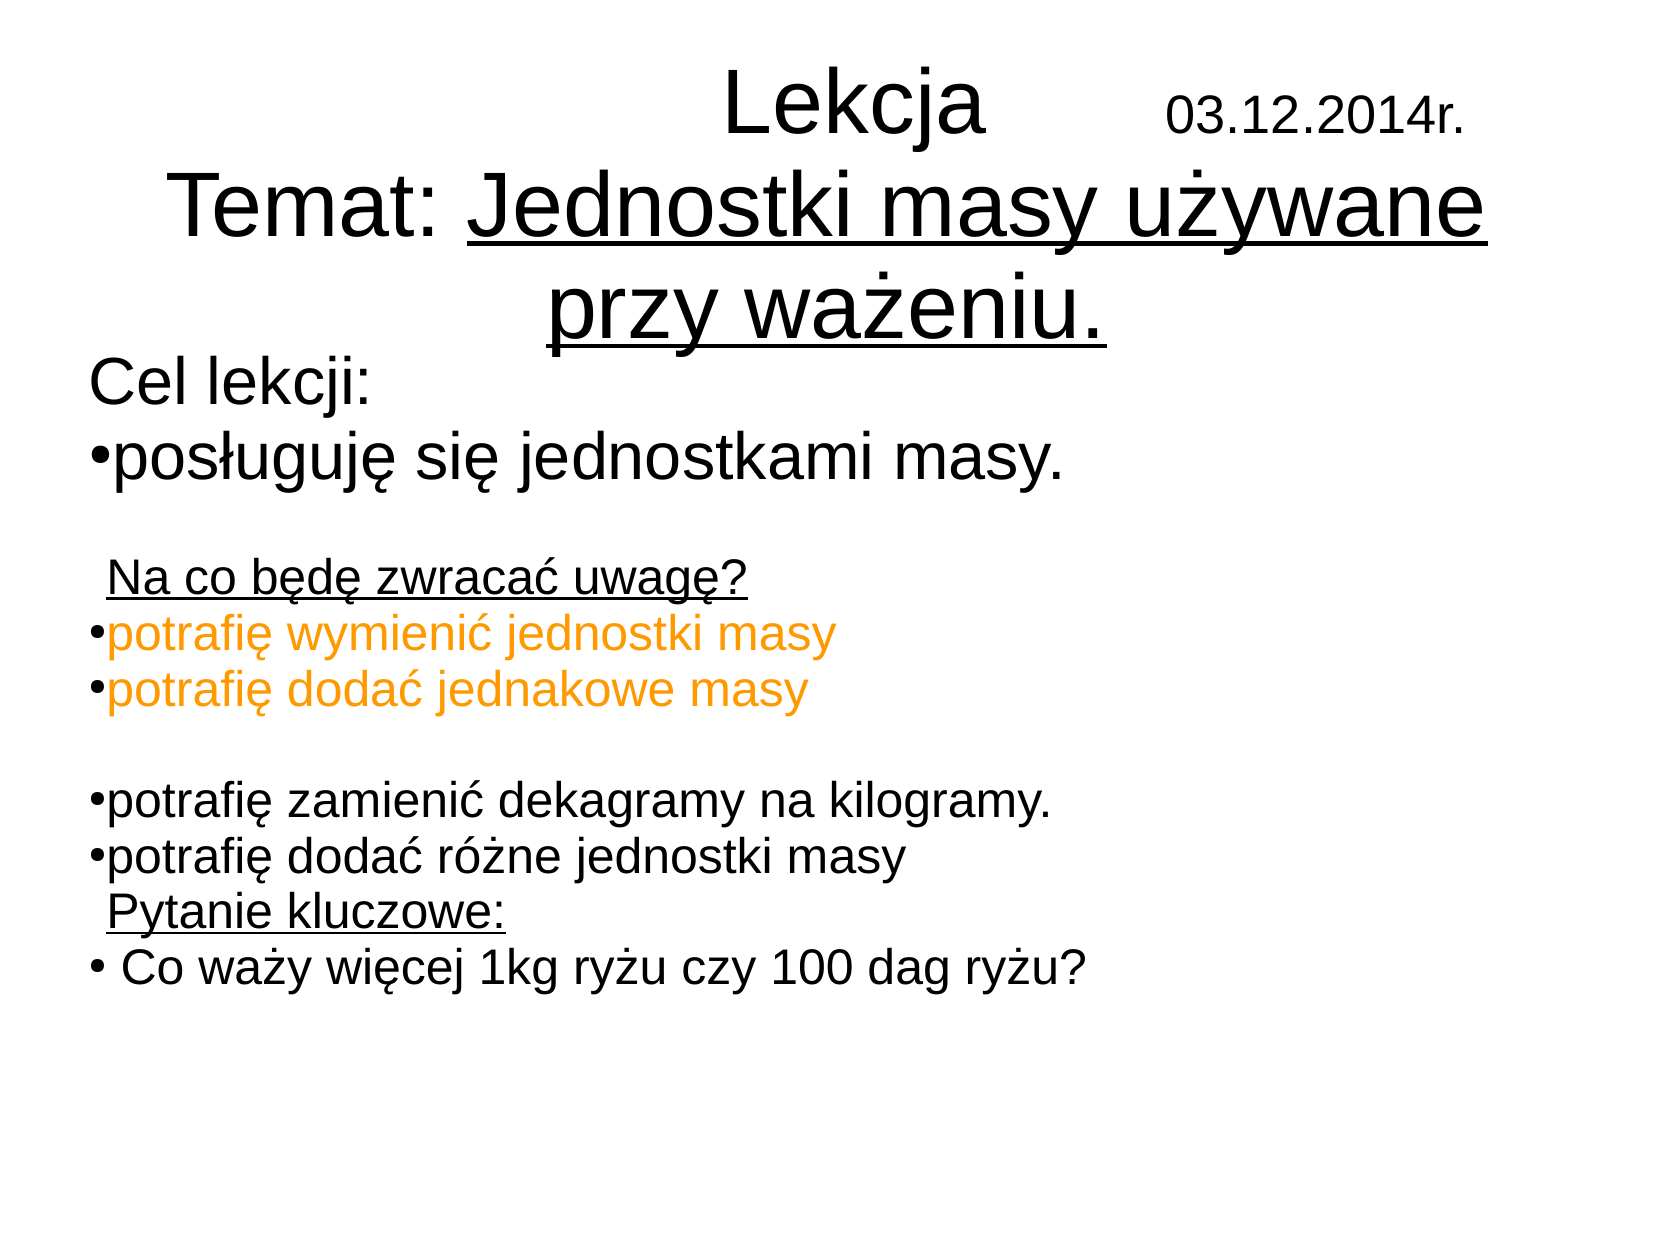

Cel lekcji:
posługuję się jednostkami masy.
Na co będę zwracać uwagę?
potrafię wymienić jednostki masy
potrafię dodać jednakowe masy
potrafię zamienić dekagramy na kilogramy.
potrafię dodać różne jednostki masy
Pytanie kluczowe:
 Co waży więcej 1kg ryżu czy 100 dag ryżu?
# Lekcja 03.12.2014r. Temat: Jednostki masy używane przy ważeniu.